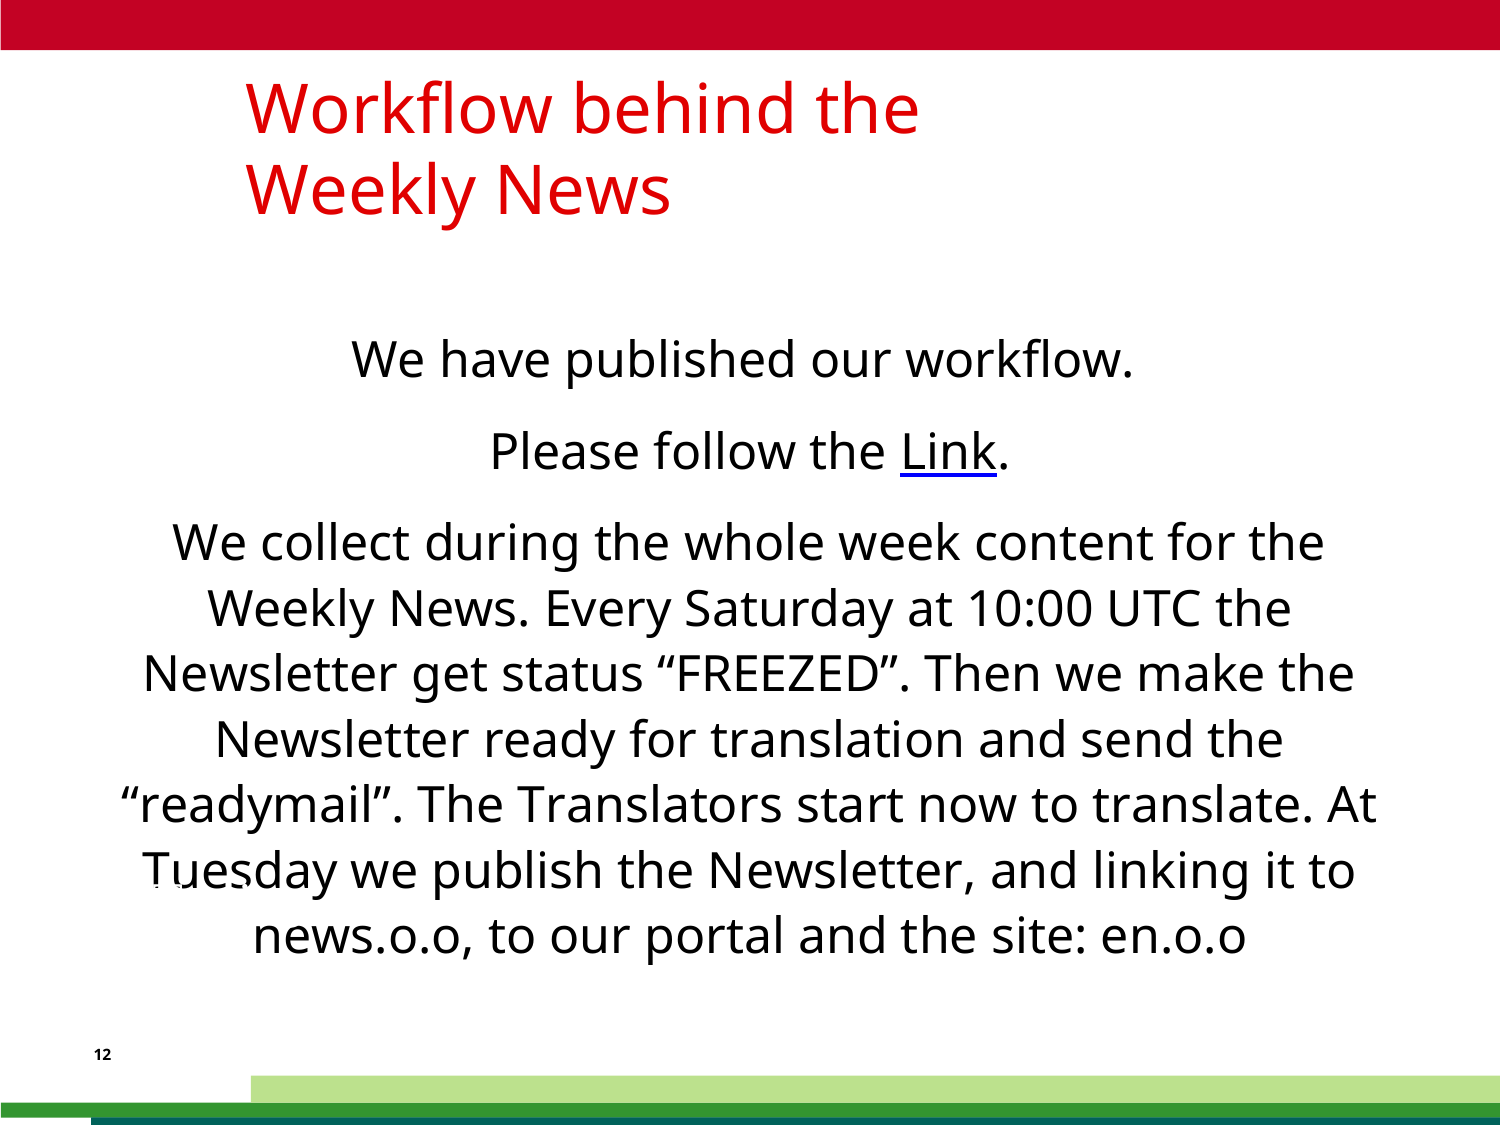

# Workflow behind the Weekly News
We have published our workflow.
Please follow the Link.
We collect during the whole week content for the Weekly News. Every Saturday at 10:00 UTC the Newsletter get status “FREEZED”. Then we make the Newsletter ready for translation and send the “readymail”. The Translators start now to translate. At Tuesday we publish the Newsletter, and linking it to news.o.o, to our portal and the site: en.o.o
Testing